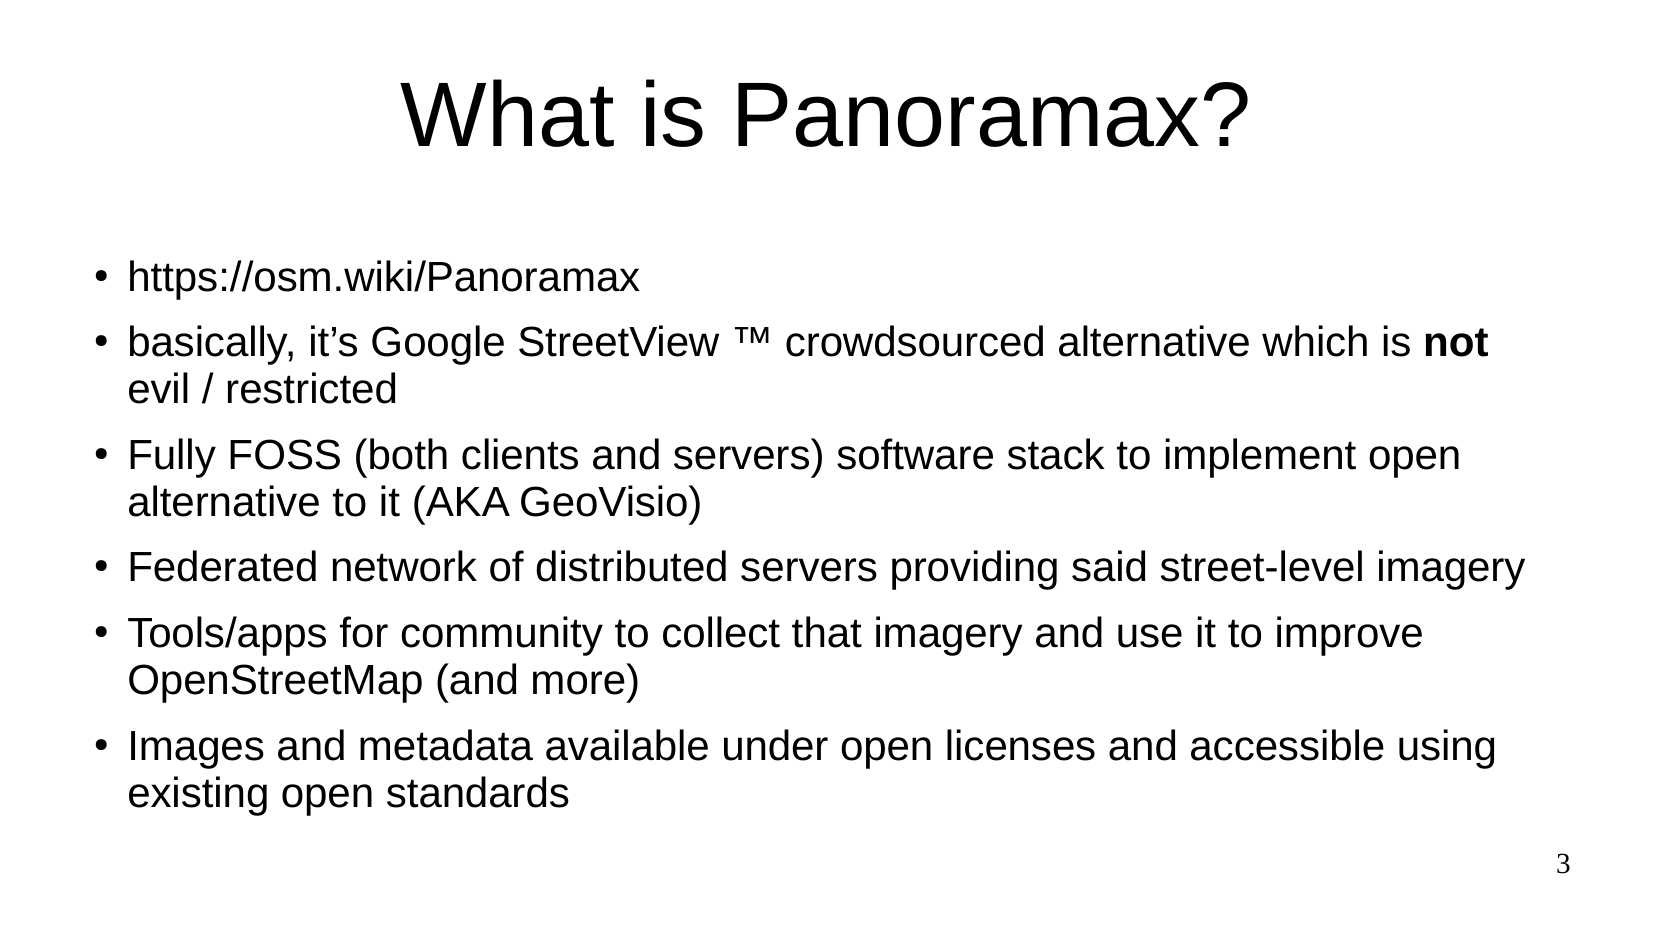

# What is Panoramax?
https://osm.wiki/Panoramax
basically, it’s Google StreetView ™ crowdsourced alternative which is not evil / restricted
Fully FOSS (both clients and servers) software stack to implement open alternative to it (AKA GeoVisio)
Federated network of distributed servers providing said street-level imagery
Tools/apps for community to collect that imagery and use it to improve OpenStreetMap (and more)
Images and metadata available under open licenses and accessible using existing open standards
3